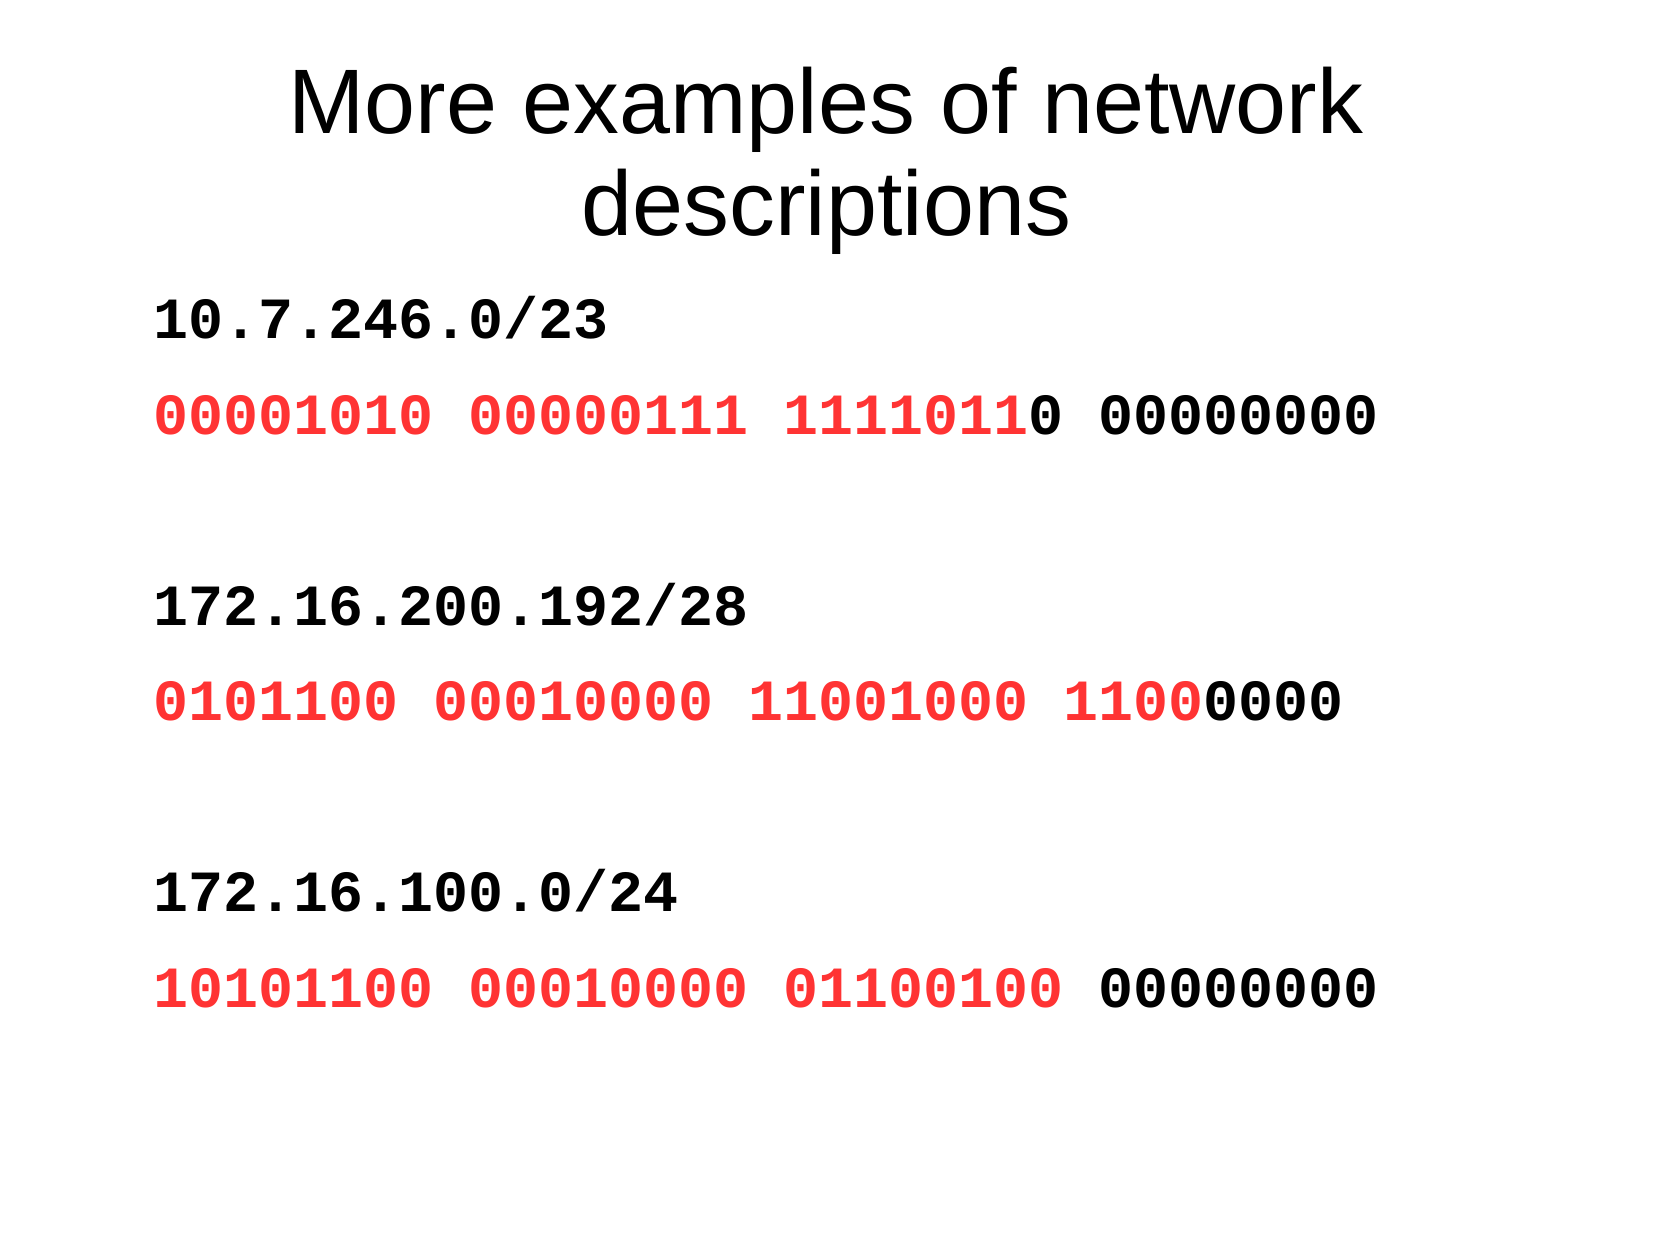

# More examples of network descriptions
10.7.246.0/23
00001010 00000111 11110110 00000000
172.16.200.192/28
0101100 00010000 11001000 11000000
172.16.100.0/24
10101100 00010000 01100100 00000000